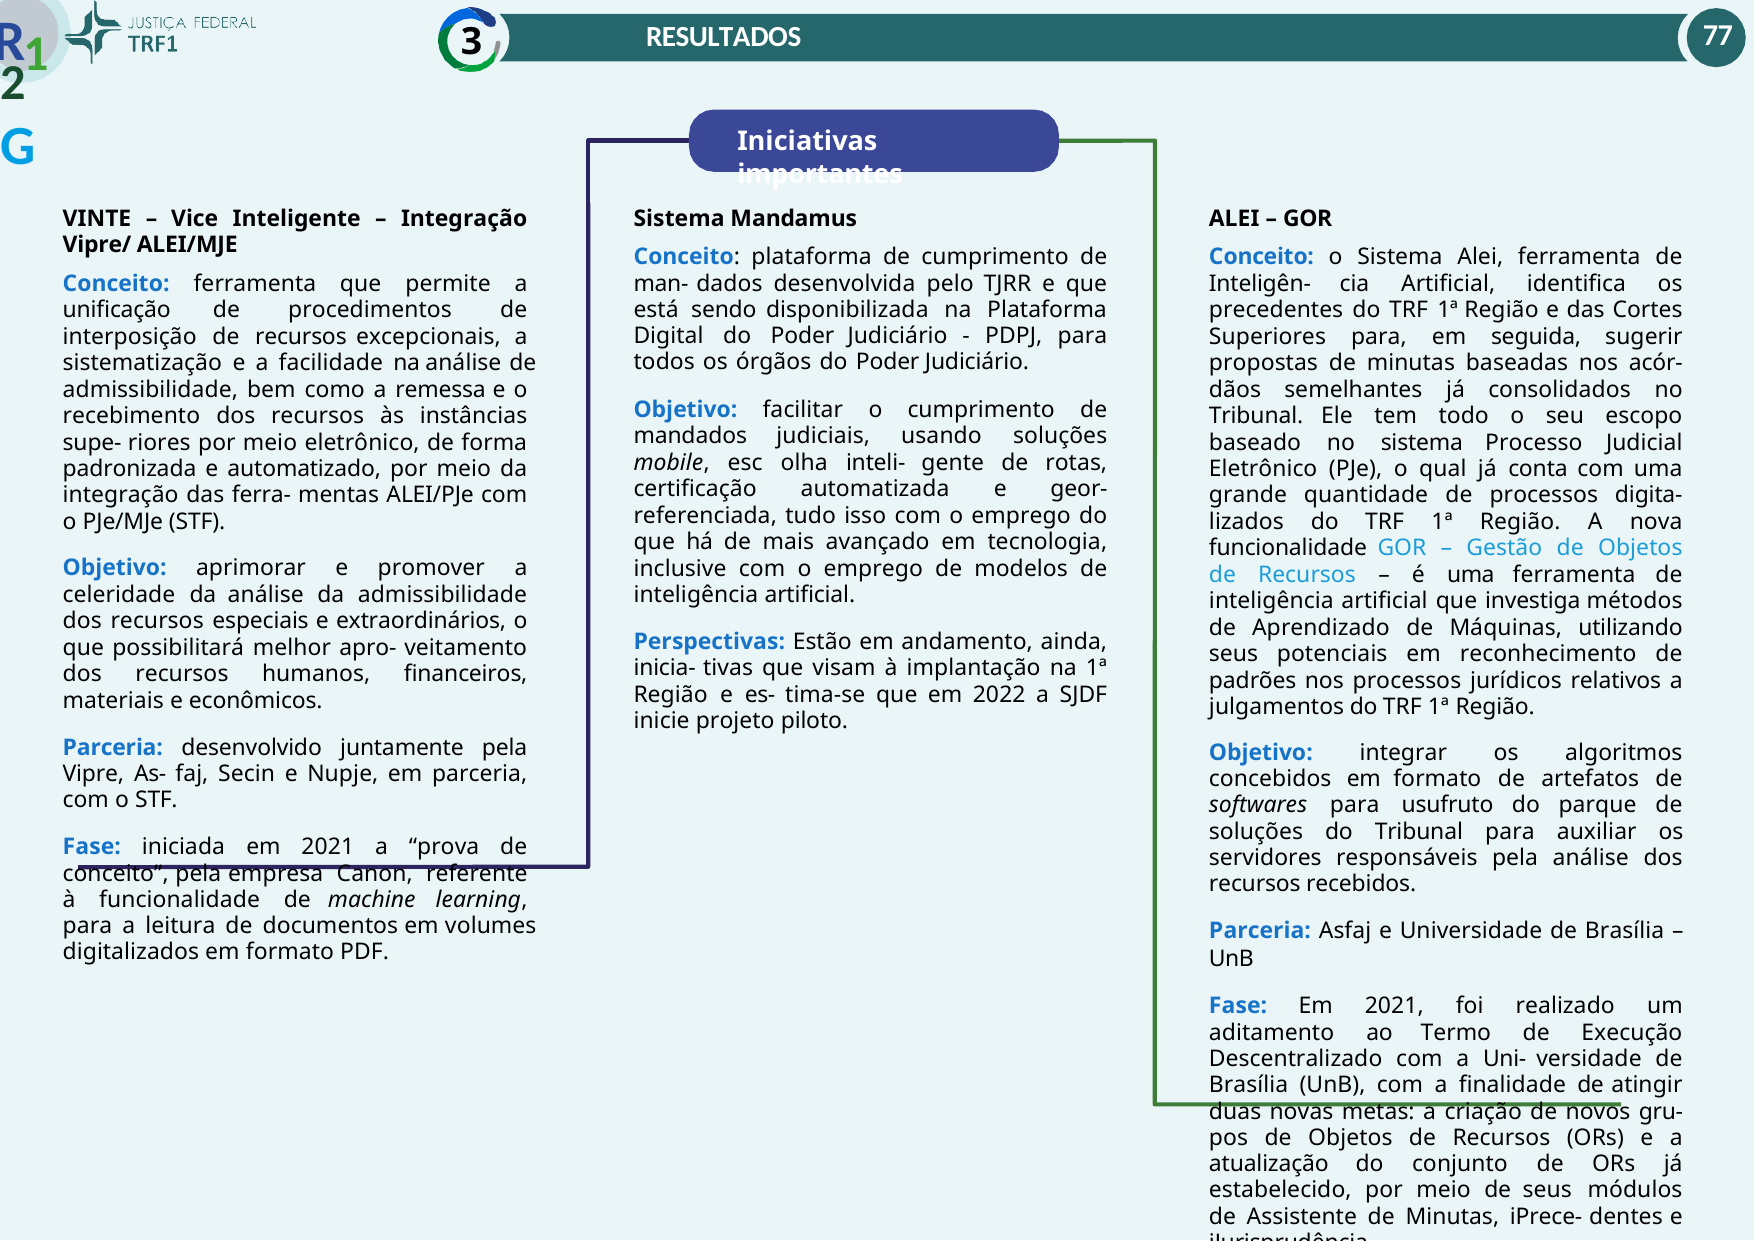

R
2G
77
3
RESULTADOS
1
Iniciativas importantes
Sistema Mandamus
Conceito: plataforma de cumprimento de man- dados desenvolvida pelo TJRR e que está sendo disponibilizada na Plataforma Digital do Poder Judiciário - PDPJ, para todos os órgãos do Poder Judiciário.
Objetivo: facilitar o cumprimento de mandados judiciais, usando soluções mobile, esc olha inteli- gente de rotas, certificação automatizada e geor- referenciada, tudo isso com o emprego do que há de mais avançado em tecnologia, inclusive com o emprego de modelos de inteligência artificial.
Perspectivas: Estão em andamento, ainda, inicia- tivas que visam à implantação na 1ª Região e es- tima-se que em 2022 a SJDF inicie projeto piloto.
ALEI – GOR
Conceito: o Sistema Alei, ferramenta de Inteligên- cia Artificial, identifica os precedentes do TRF 1ª Região e das Cortes Superiores para, em seguida, sugerir propostas de minutas baseadas nos acór- dãos semelhantes já consolidados no Tribunal. Ele tem todo o seu escopo baseado no sistema Processo Judicial Eletrônico (PJe), o qual já conta com uma grande quantidade de processos digita- lizados do TRF 1ª Região. A nova funcionalidade GOR – Gestão de Objetos de Recursos – é uma ferramenta de inteligência artificial que investiga métodos de Aprendizado de Máquinas, utilizando seus potenciais em reconhecimento de padrões nos processos jurídicos relativos a julgamentos do TRF 1ª Região.
Objetivo: integrar os algoritmos concebidos em formato de artefatos de softwares para usufruto do parque de soluções do Tribunal para auxiliar os servidores responsáveis pela análise dos recursos recebidos.
Parceria: Asfaj e Universidade de Brasília – UnB
Fase: Em 2021, foi realizado um aditamento ao Termo de Execução Descentralizado com a Uni- versidade de Brasília (UnB), com a finalidade de atingir duas novas metas: a criação de novos gru- pos de Objetos de Recursos (ORs) e a atualização do conjunto de ORs já estabelecido, por meio de seus módulos de Assistente de Minutas, iPrece- dentes e iJurisprudência.
VINTE – Vice Inteligente – Integração Vipre/ ALEI/MJE
Conceito: ferramenta que permite a unificação de procedimentos de interposição de recursos excepcionais, a sistematização e a facilidade na análise de admissibilidade, bem como a remessa e o recebimento dos recursos às instâncias supe- riores por meio eletrônico, de forma padronizada e automatizado, por meio da integração das ferra- mentas ALEI/PJe com o PJe/MJe (STF).
Objetivo: aprimorar e promover a celeridade da análise da admissibilidade dos recursos especiais e extraordinários, o que possibilitará melhor apro- veitamento dos recursos humanos, financeiros, materiais e econômicos.
Parceria: desenvolvido juntamente pela Vipre, As- faj, Secin e Nupje, em parceria, com o STF.
Fase: iniciada em 2021 a “prova de conceito”, pela empresa Canon, referente à funcionalidade de machine learning, para a leitura de documentos em volumes digitalizados em formato PDF.